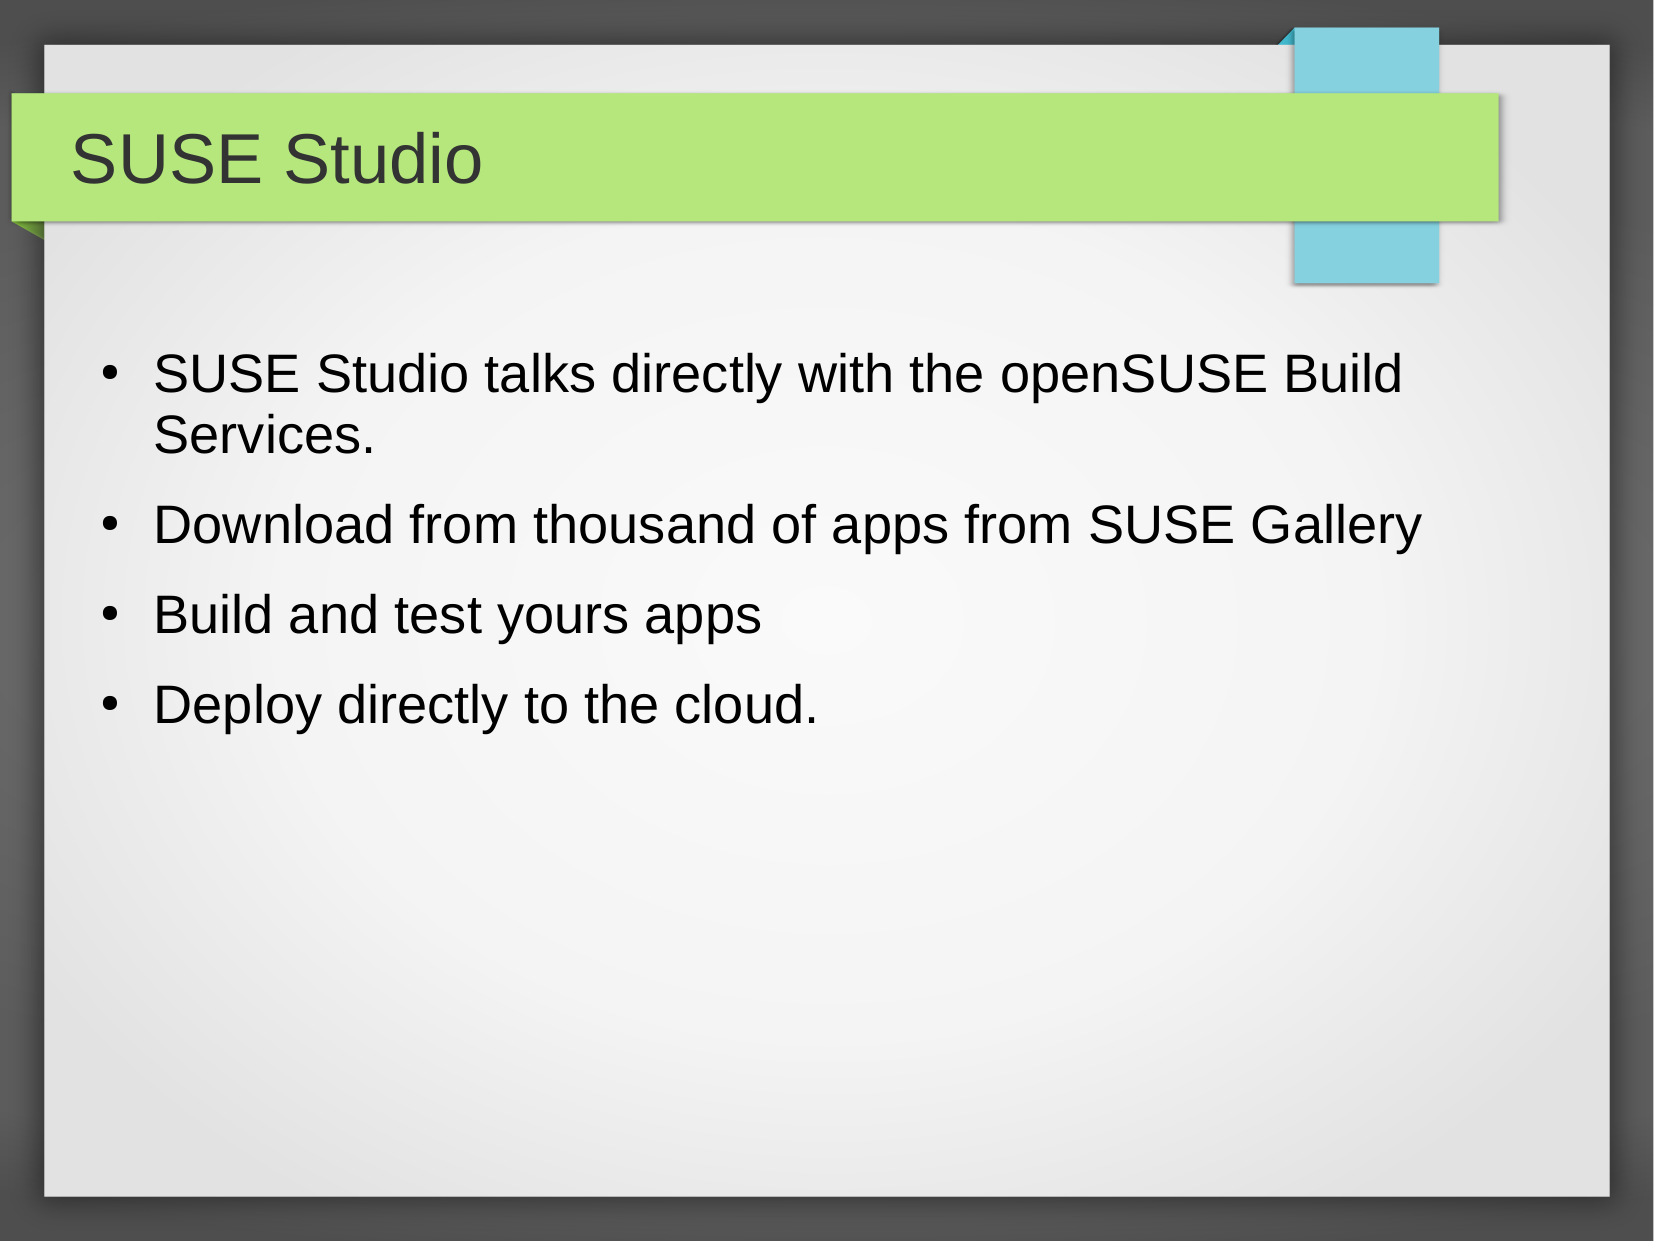

# SUSE Studio
SUSE Studio talks directly with the openSUSE Build Services.
Download from thousand of apps from SUSE Gallery
Build and test yours apps
Deploy directly to the cloud.